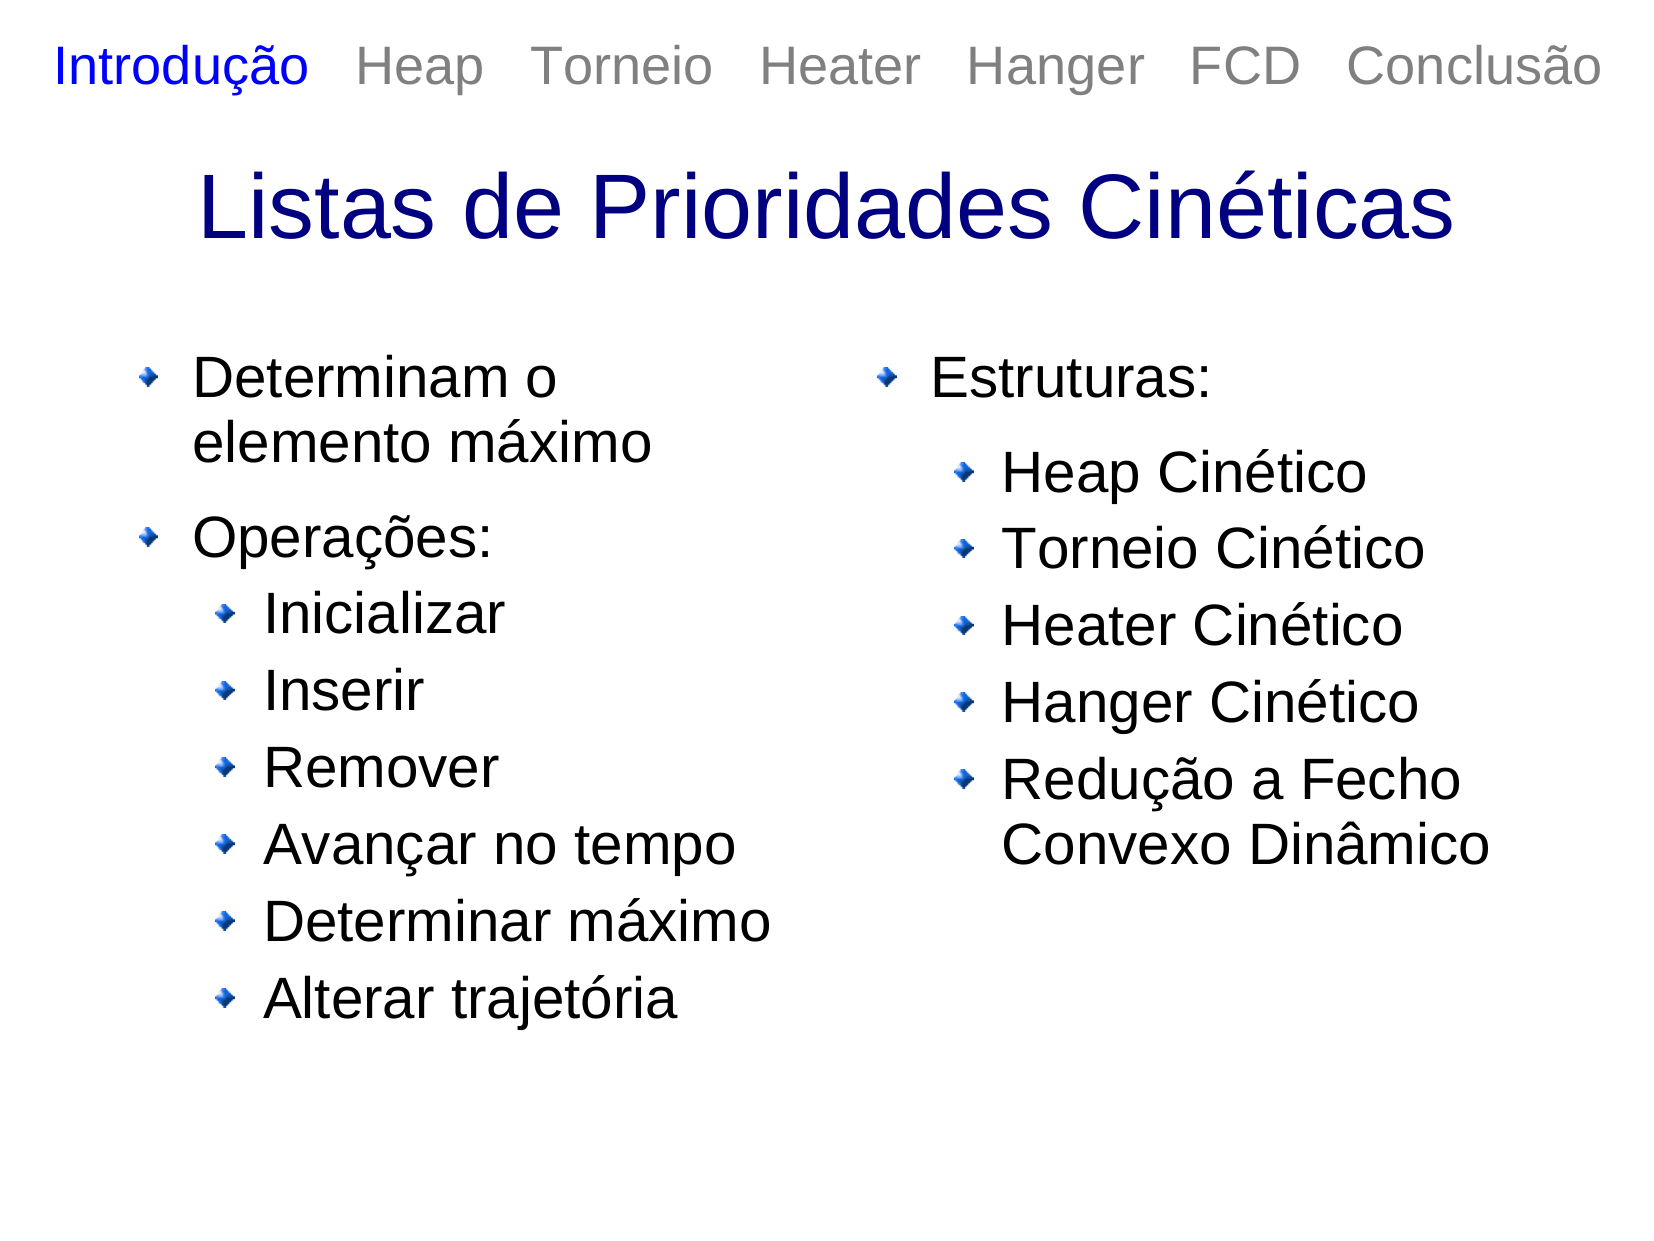

Introdução Heap Torneio Heater Hanger FCD Conclusão
# Listas de Prioridades Cinéticas
Determinam o elemento máximo
Operações:
Inicializar
Inserir
Remover
Avançar no tempo
Determinar máximo
Alterar trajetória
Estruturas:
Heap Cinético
Torneio Cinético
Heater Cinético
Hanger Cinético
Redução a Fecho Convexo Dinâmico